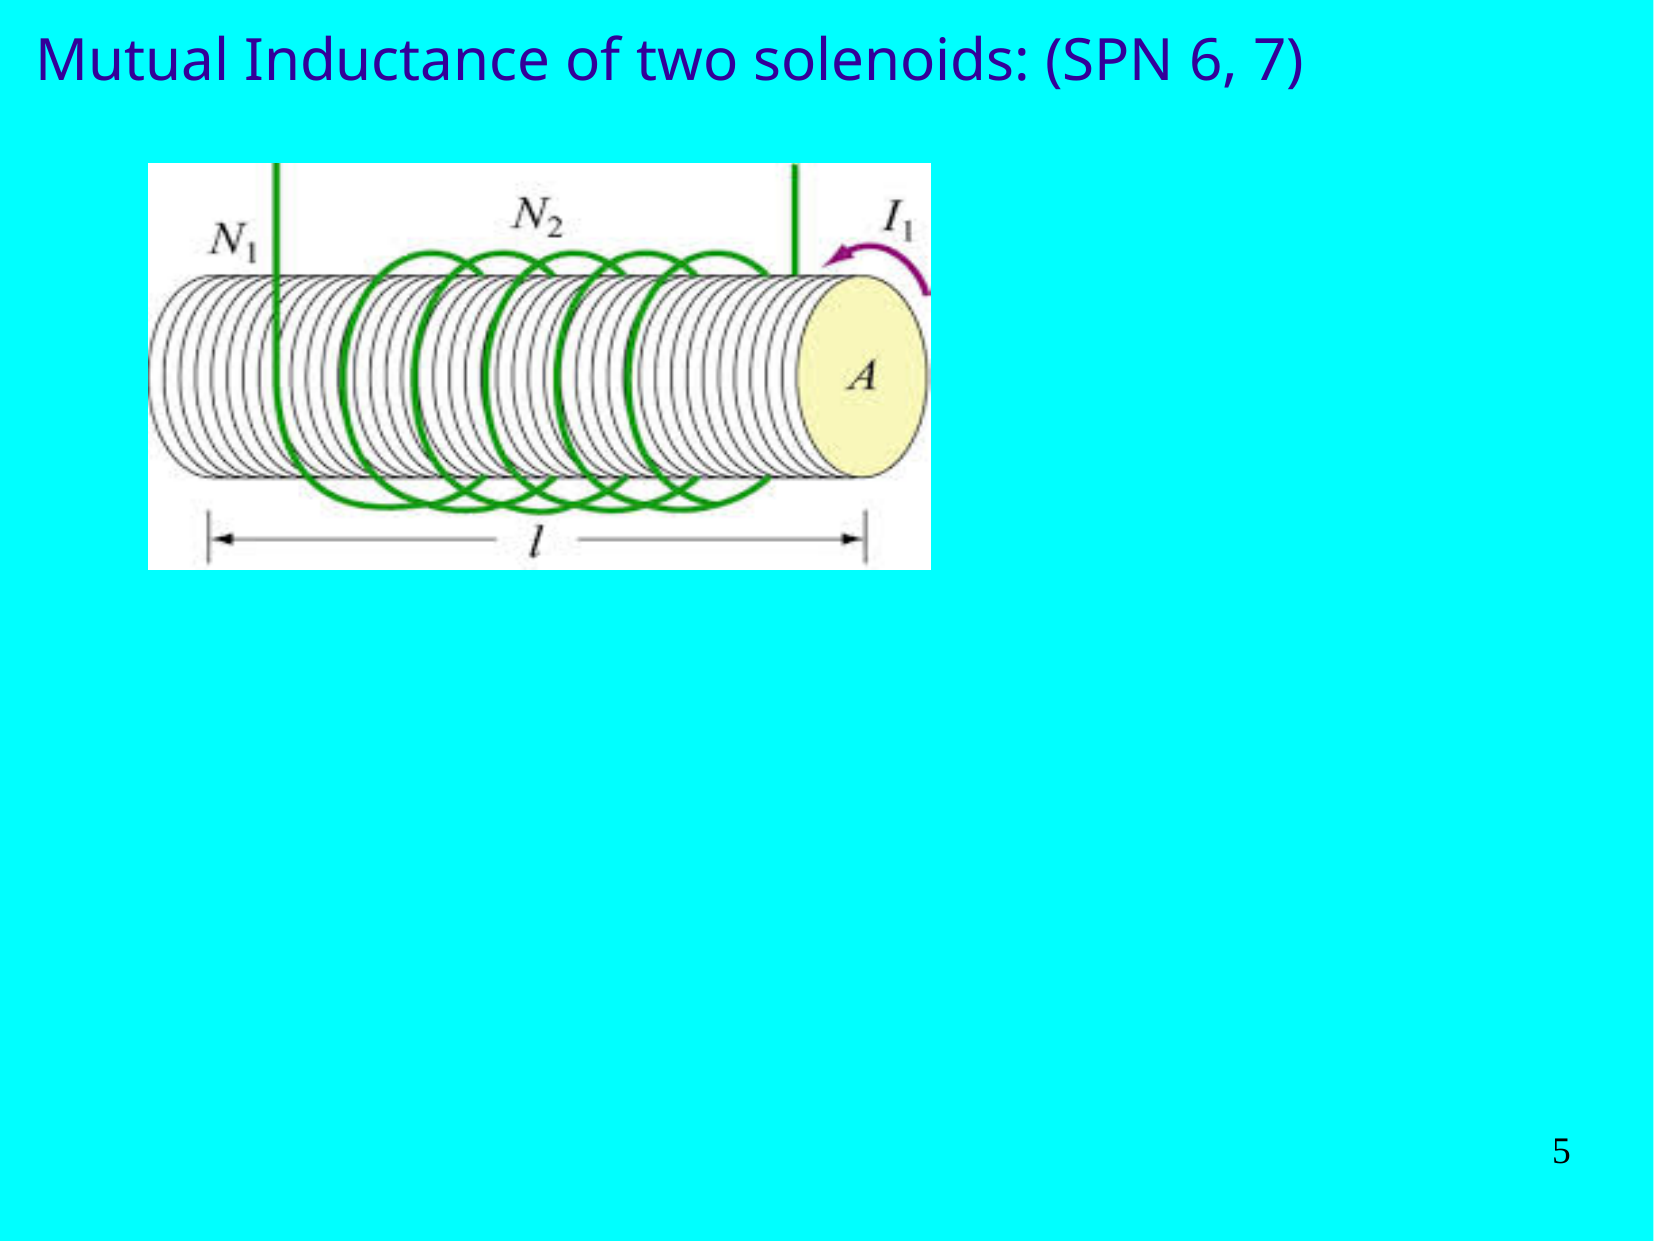

Mutual Inductance of two solenoids: (SPN 6, 7)
5